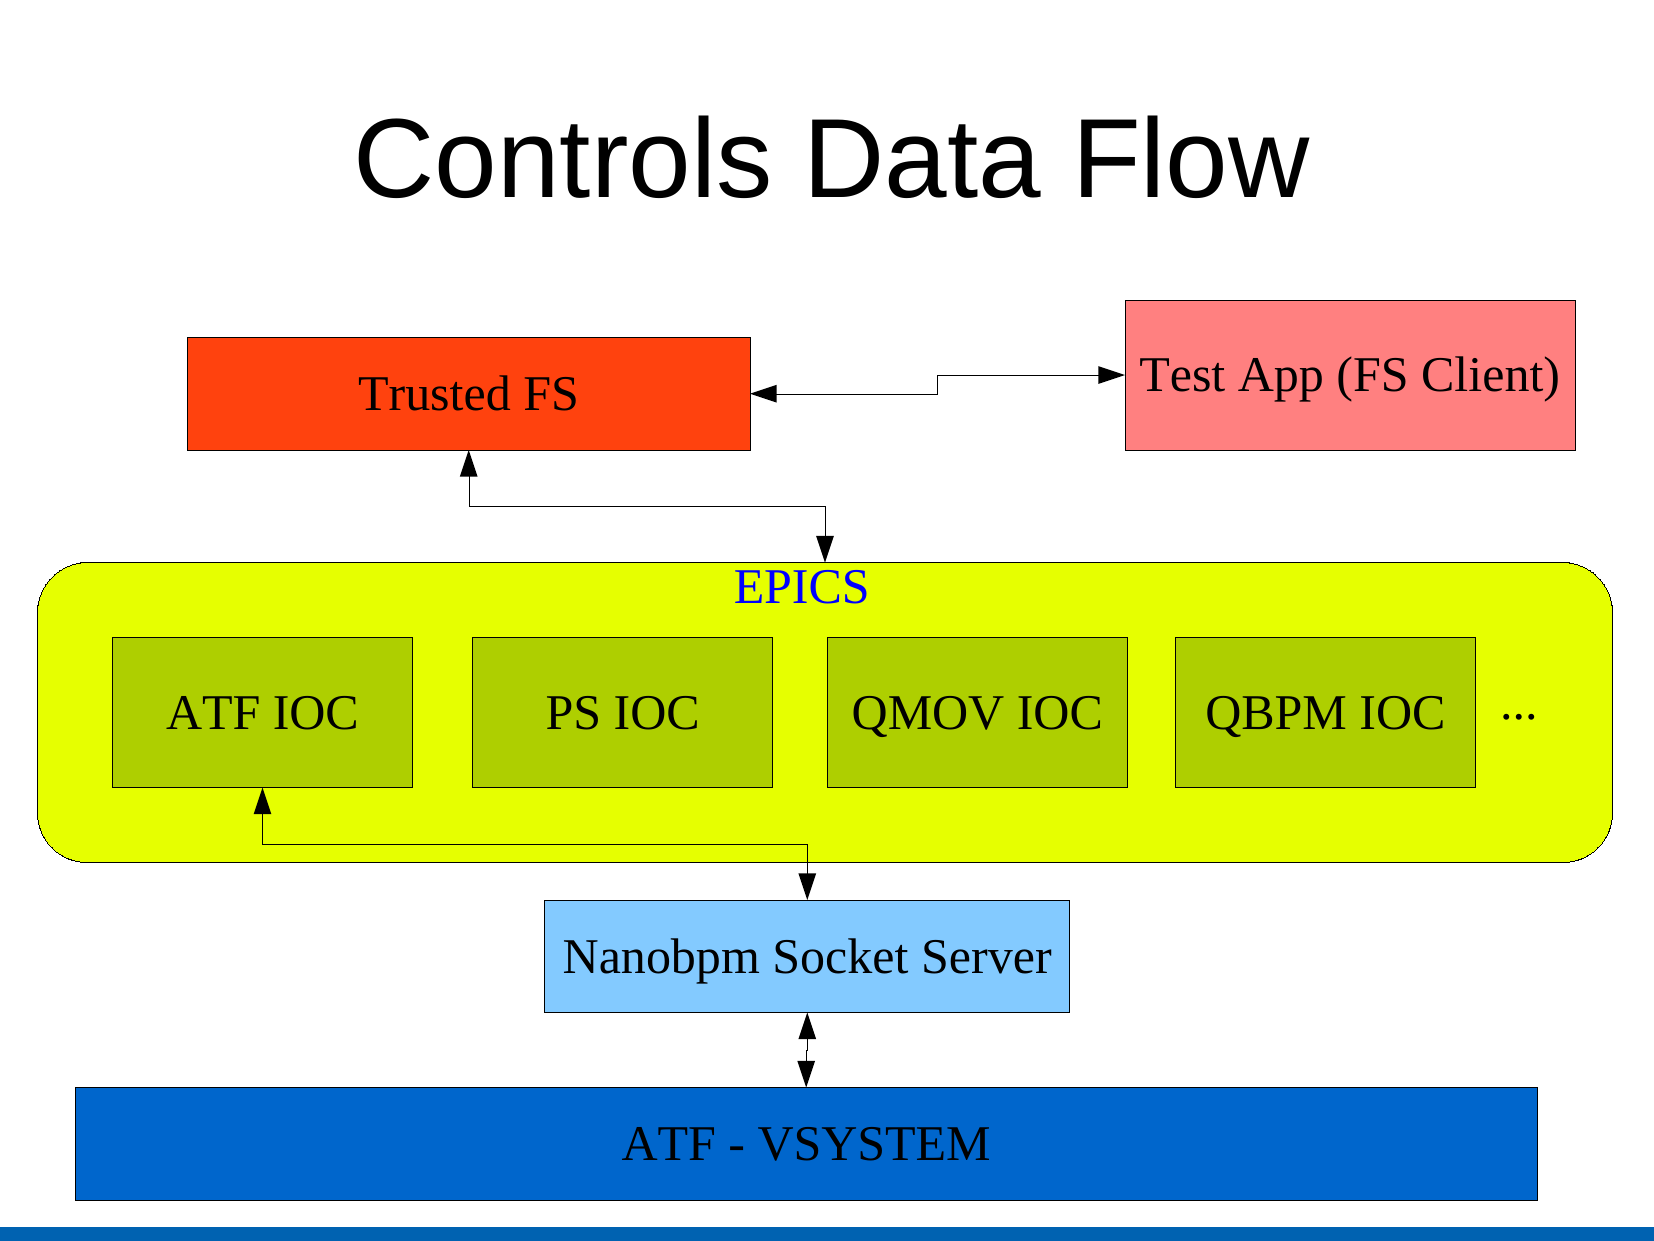

# Controls Data Flow
Test App (FS Client)
Trusted FS
EPICS
ATF IOC
PS IOC
QMOV IOC
QBPM IOC
...
Nanobpm Socket Server
ATF - VSYSTEM